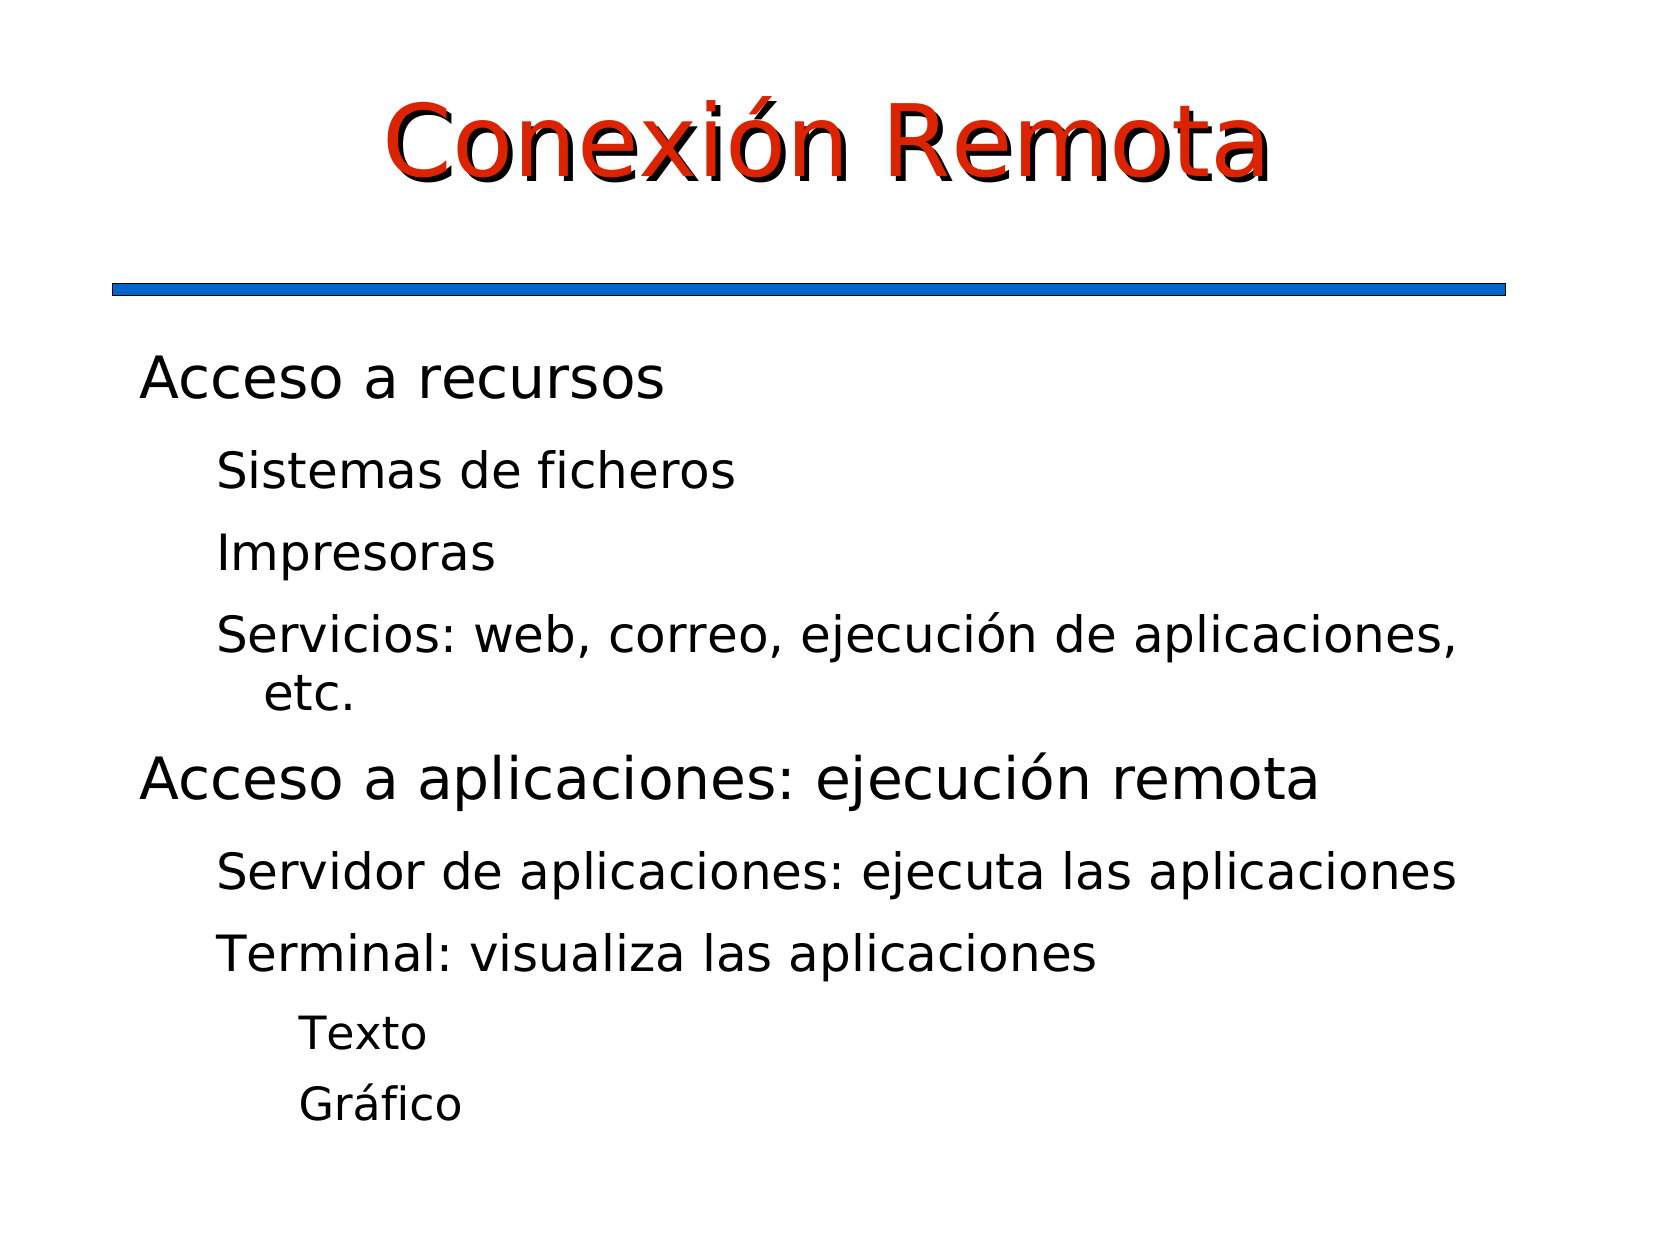

# Conexión Remota
Acceso a recursos
Sistemas de ficheros
Impresoras
Servicios: web, correo, ejecución de aplicaciones, etc.
Acceso a aplicaciones: ejecución remota
Servidor de aplicaciones: ejecuta las aplicaciones
Terminal: visualiza las aplicaciones
Texto
Gráfico